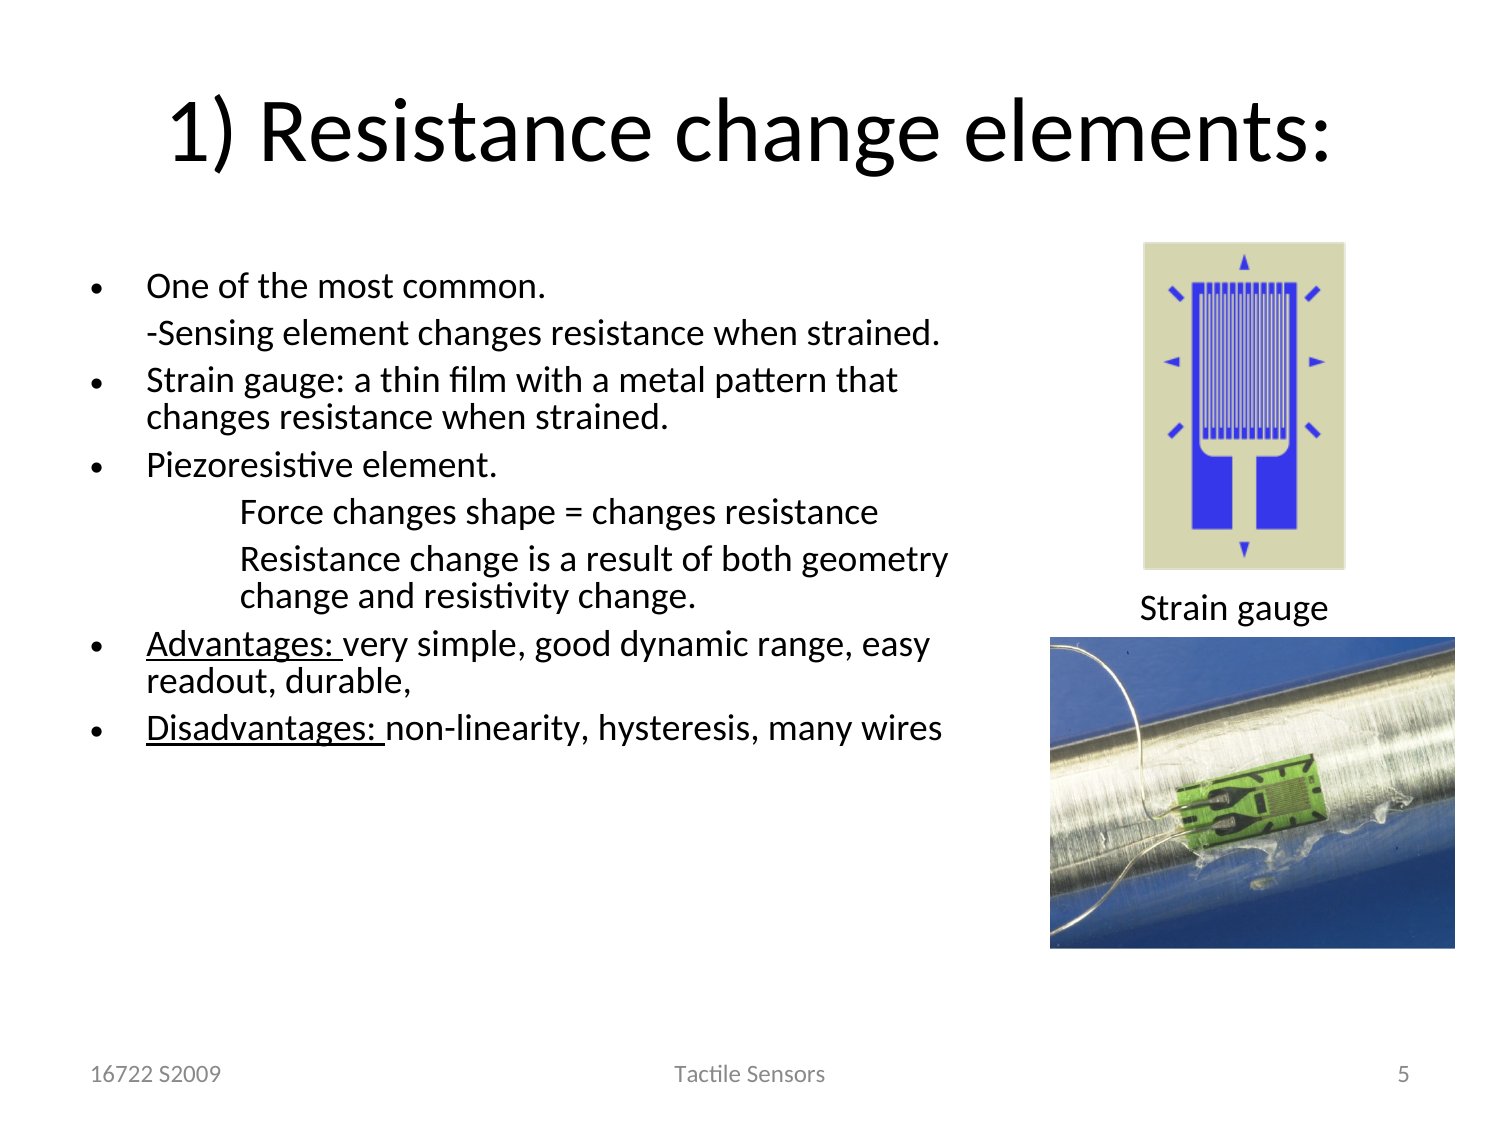

# 1) Resistance change elements:
One of the most common.
	-Sensing element changes resistance when strained.
Strain gauge: a thin film with a metal pattern that changes resistance when strained.
Piezoresistive element.
		Force changes shape = changes resistance
		Resistance change is a result of both geometry 	change and resistivity change.
Advantages: very simple, good dynamic range, easy readout, durable,
Disadvantages: non-linearity, hysteresis, many wires
Strain gauge
16722 S2009
Tactile Sensors